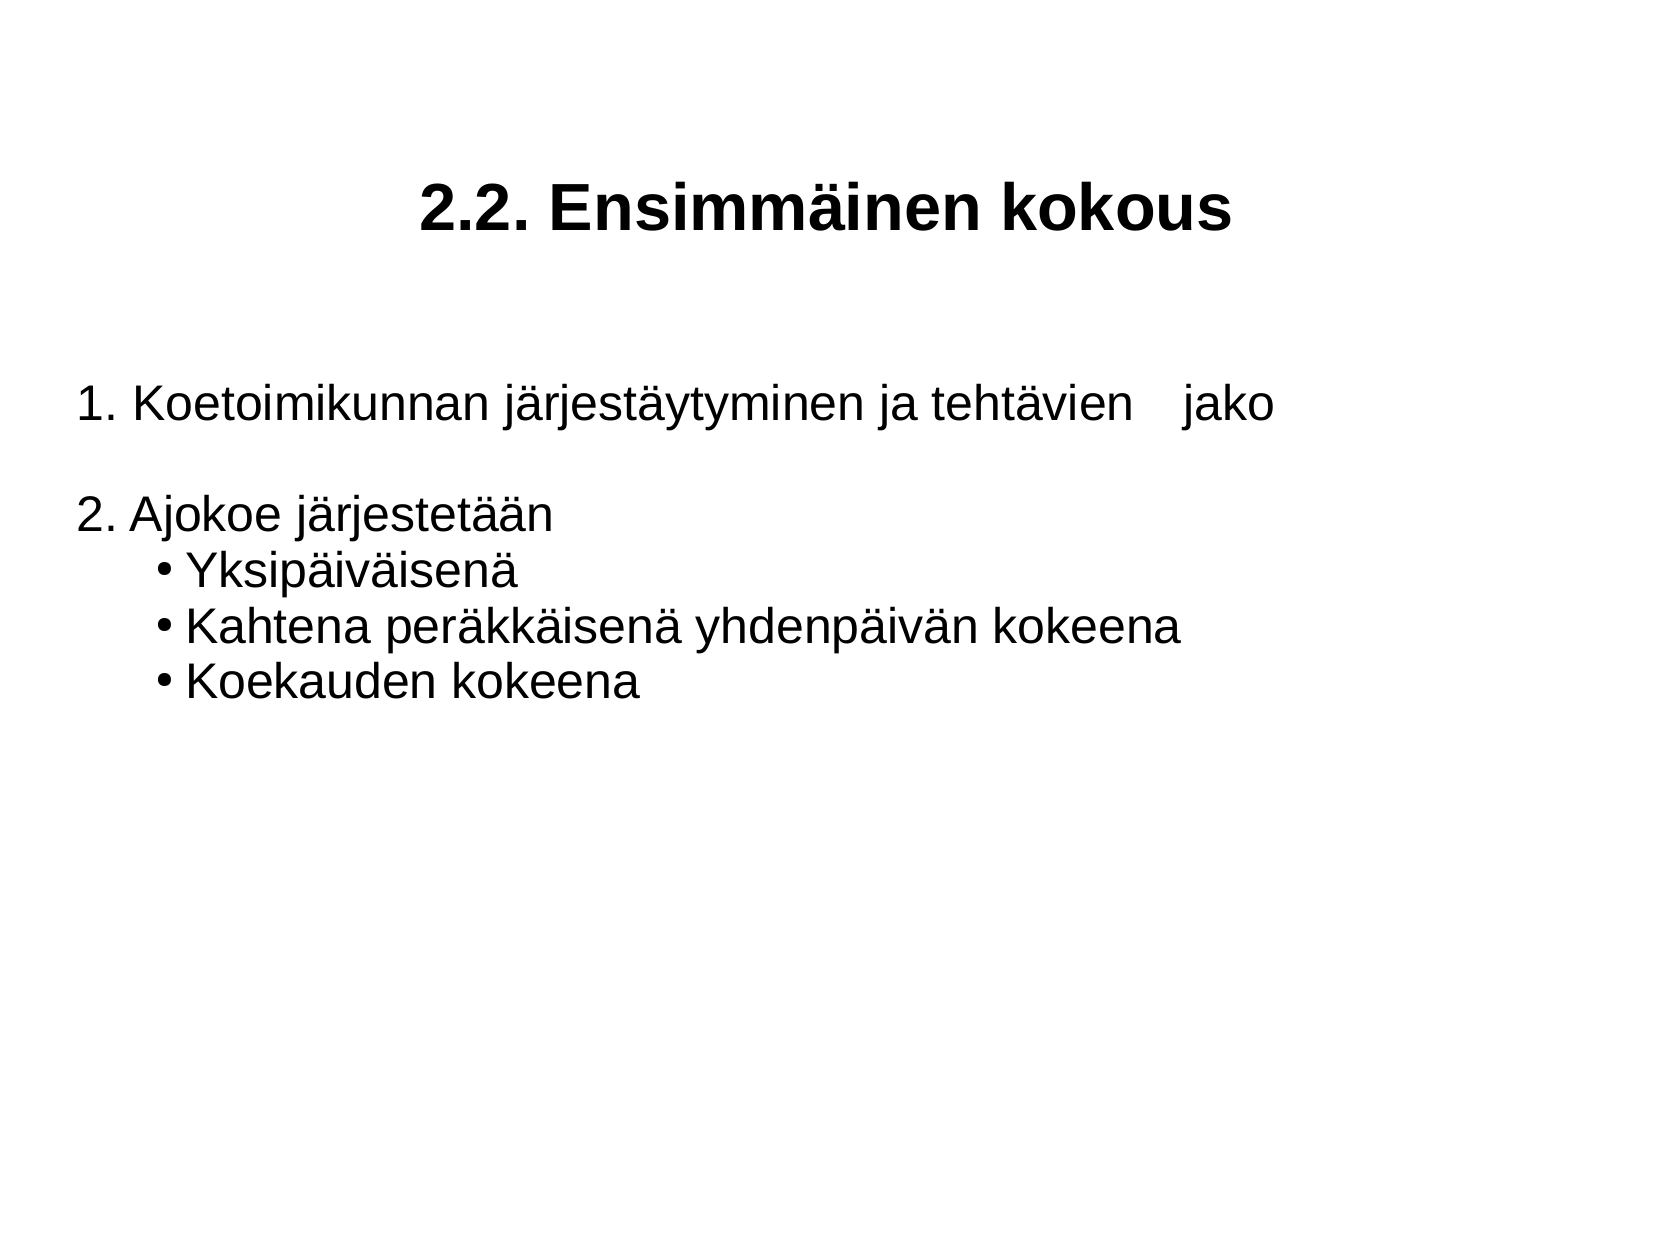

# 2.2. Ensimmäinen kokous
1. Koetoimikunnan järjestäytyminen ja tehtävien 	jako
2. Ajokoe järjestetään
Yksipäiväisenä
Kahtena peräkkäisenä yhdenpäivän kokeena
Koekauden kokeena